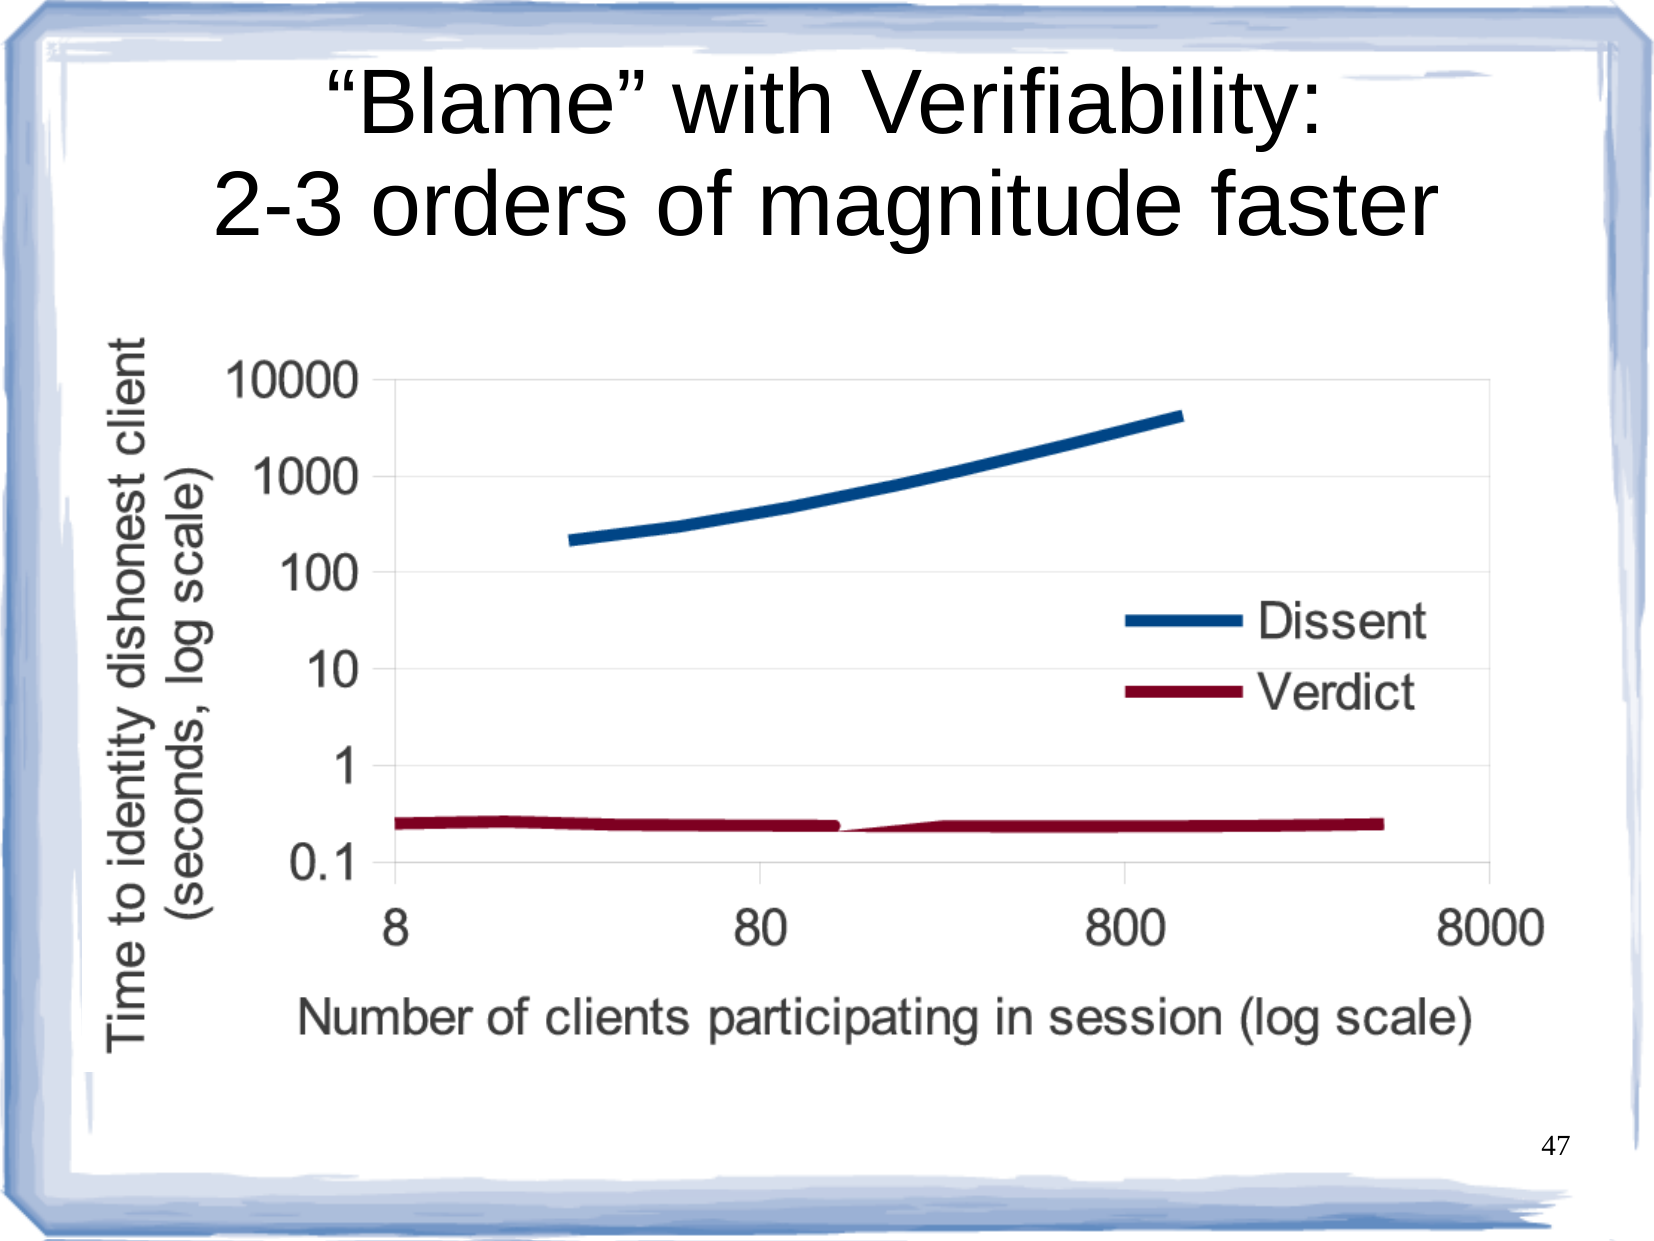

# “Blame” with Verifiability: 2-3 orders of magnitude faster
47